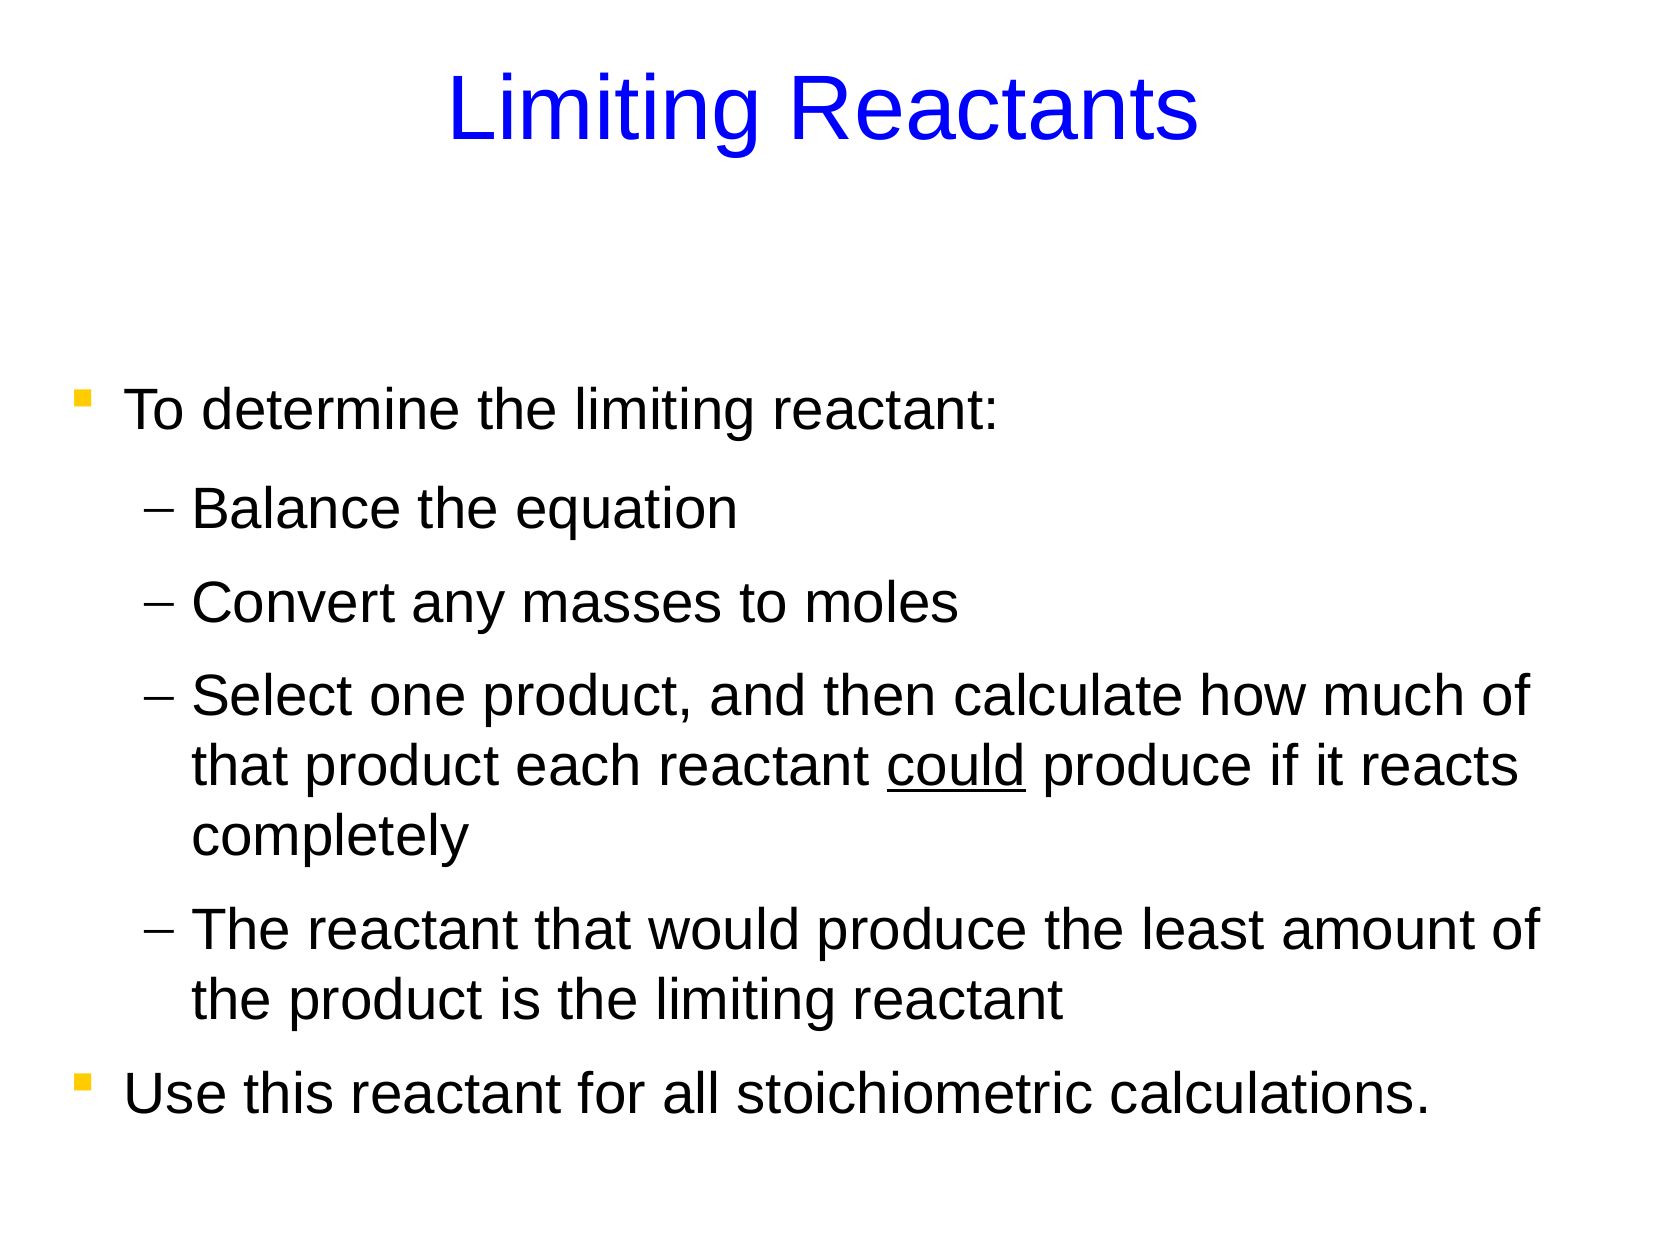

# Limiting Reactants
To determine the limiting reactant:
Balance the equation
Convert any masses to moles
Select one product, and then calculate how much of that product each reactant could produce if it reacts completely
The reactant that would produce the least amount of the product is the limiting reactant
Use this reactant for all stoichiometric calculations.